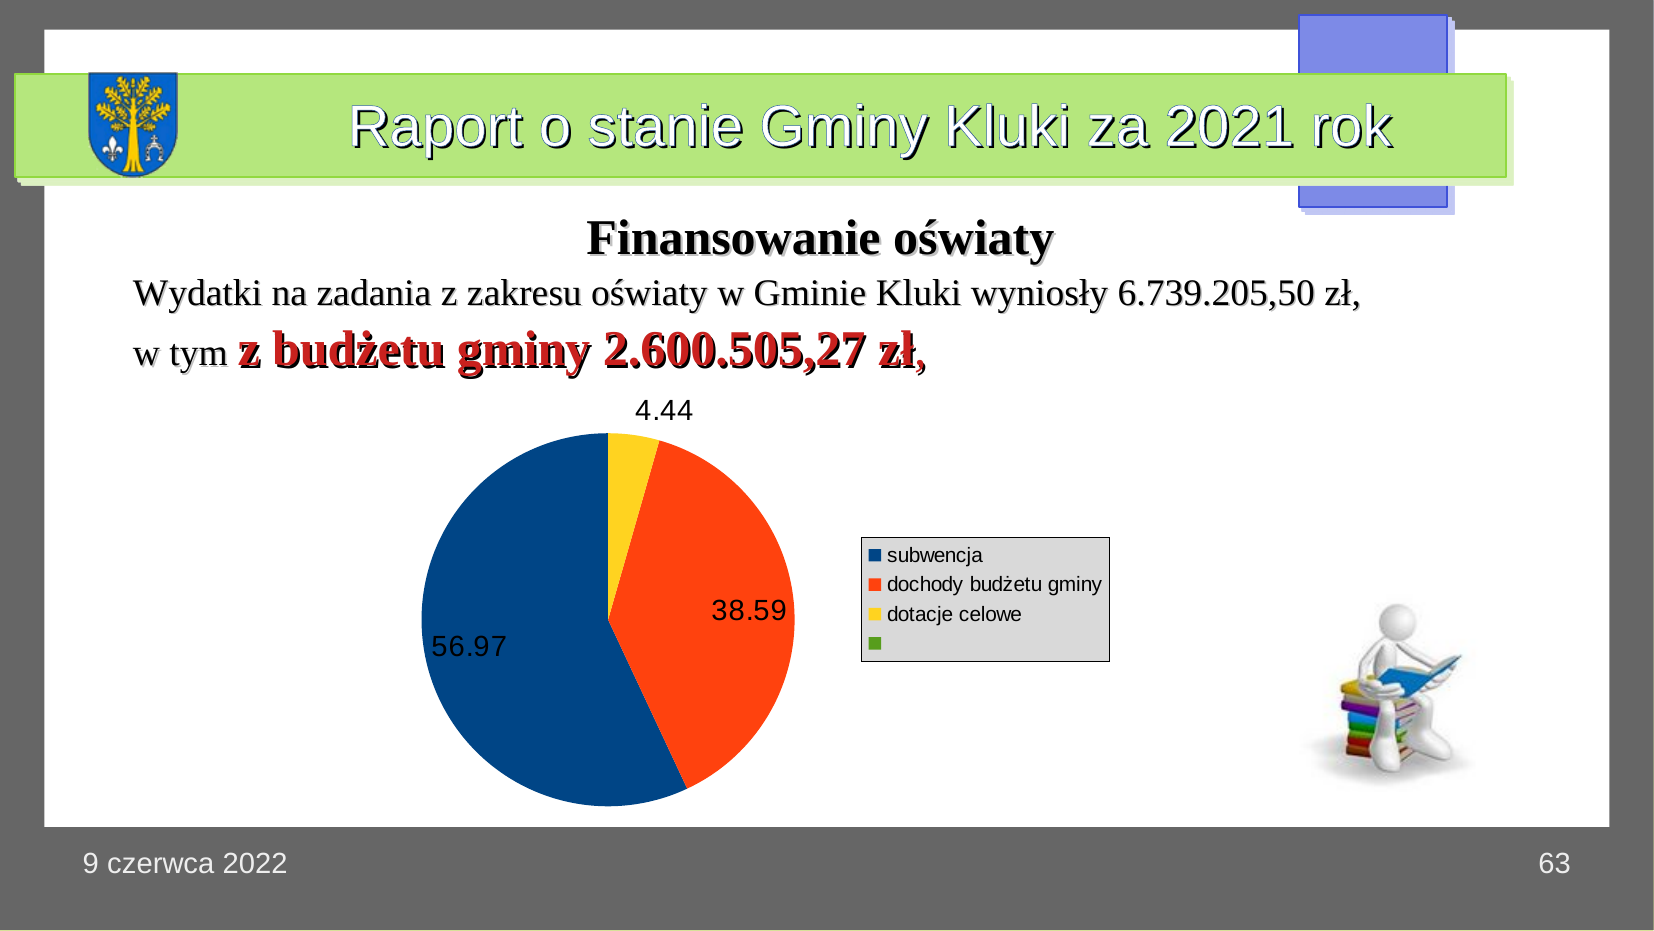

# Raport o stanie Gminy Kluki za 2021 rok
Finansowanie oświaty
Wydatki na zadania z zakresu oświaty w Gminie Kluki wyniosły 6.739.205,50 zł,
w tym z budżetu gminy 2.600.505,27 zł,
### Chart
| Category | | | |
|---|---|---|---|
| subwencja | 56.97 | None | None |
| dochody budżetu gminy | 38.59 | None | None |
| dotacje celowe | 4.44 | None | None |
| None | None | None | None |
9 czerwca 2022
63